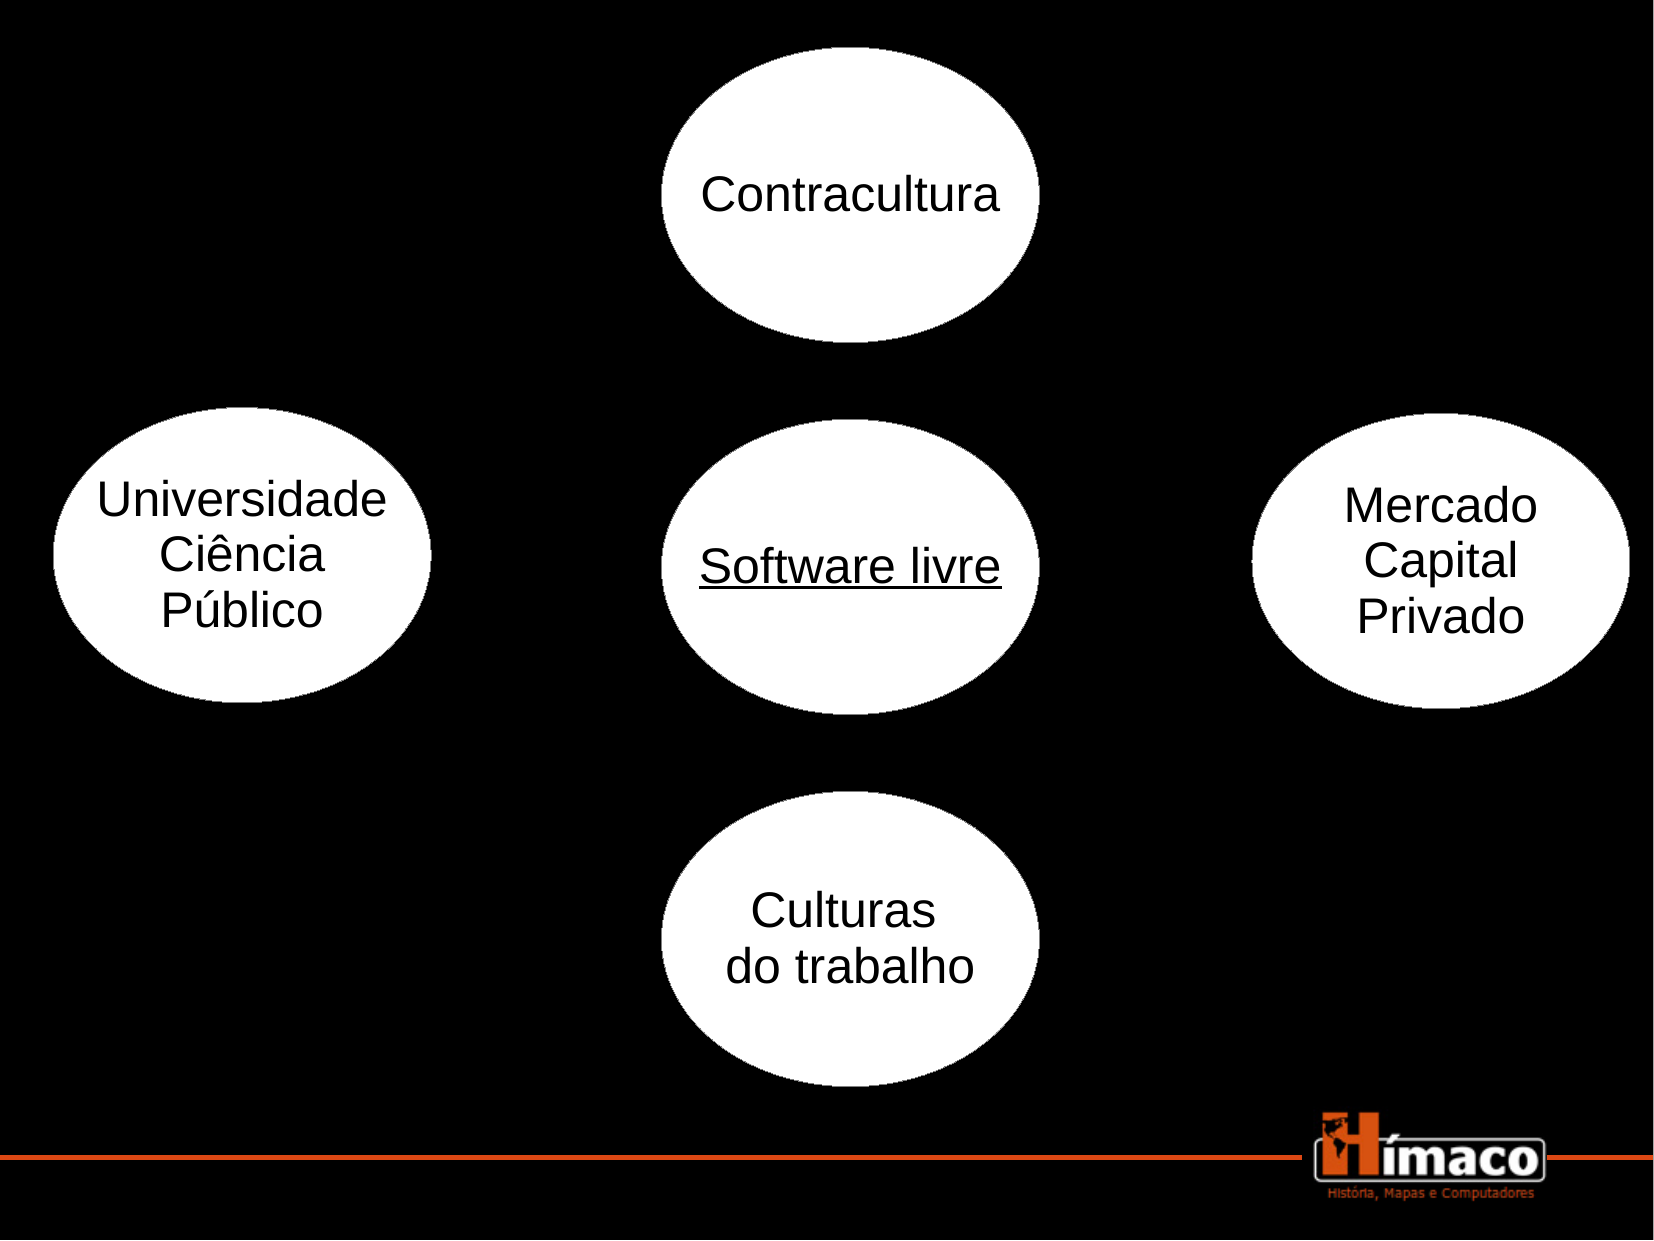

Contracultura
Universidade
Ciência
Público
Mercado
Capital
Privado
Software livre
Culturas
do trabalho